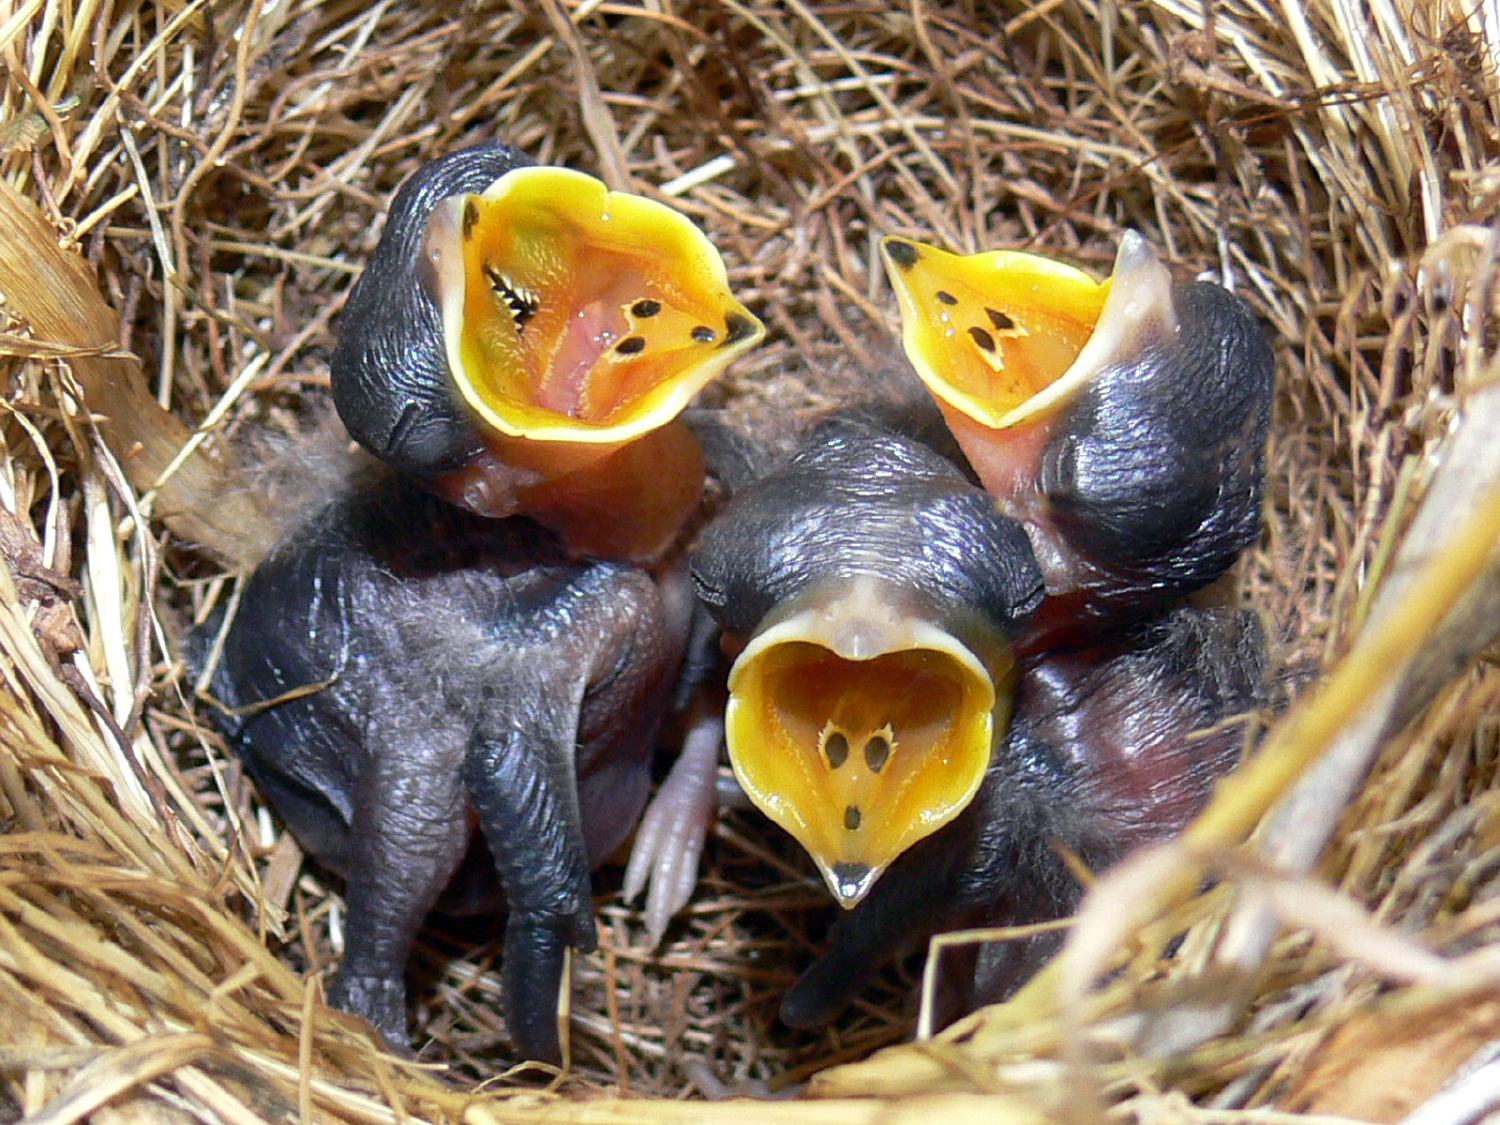

Ko je mladič goden sam razbije lupino za kar ima poseben tako imenovani »jajčni zob«, majhen rožiček na kljunu, ki izgine kmalu potem ko se izvali.